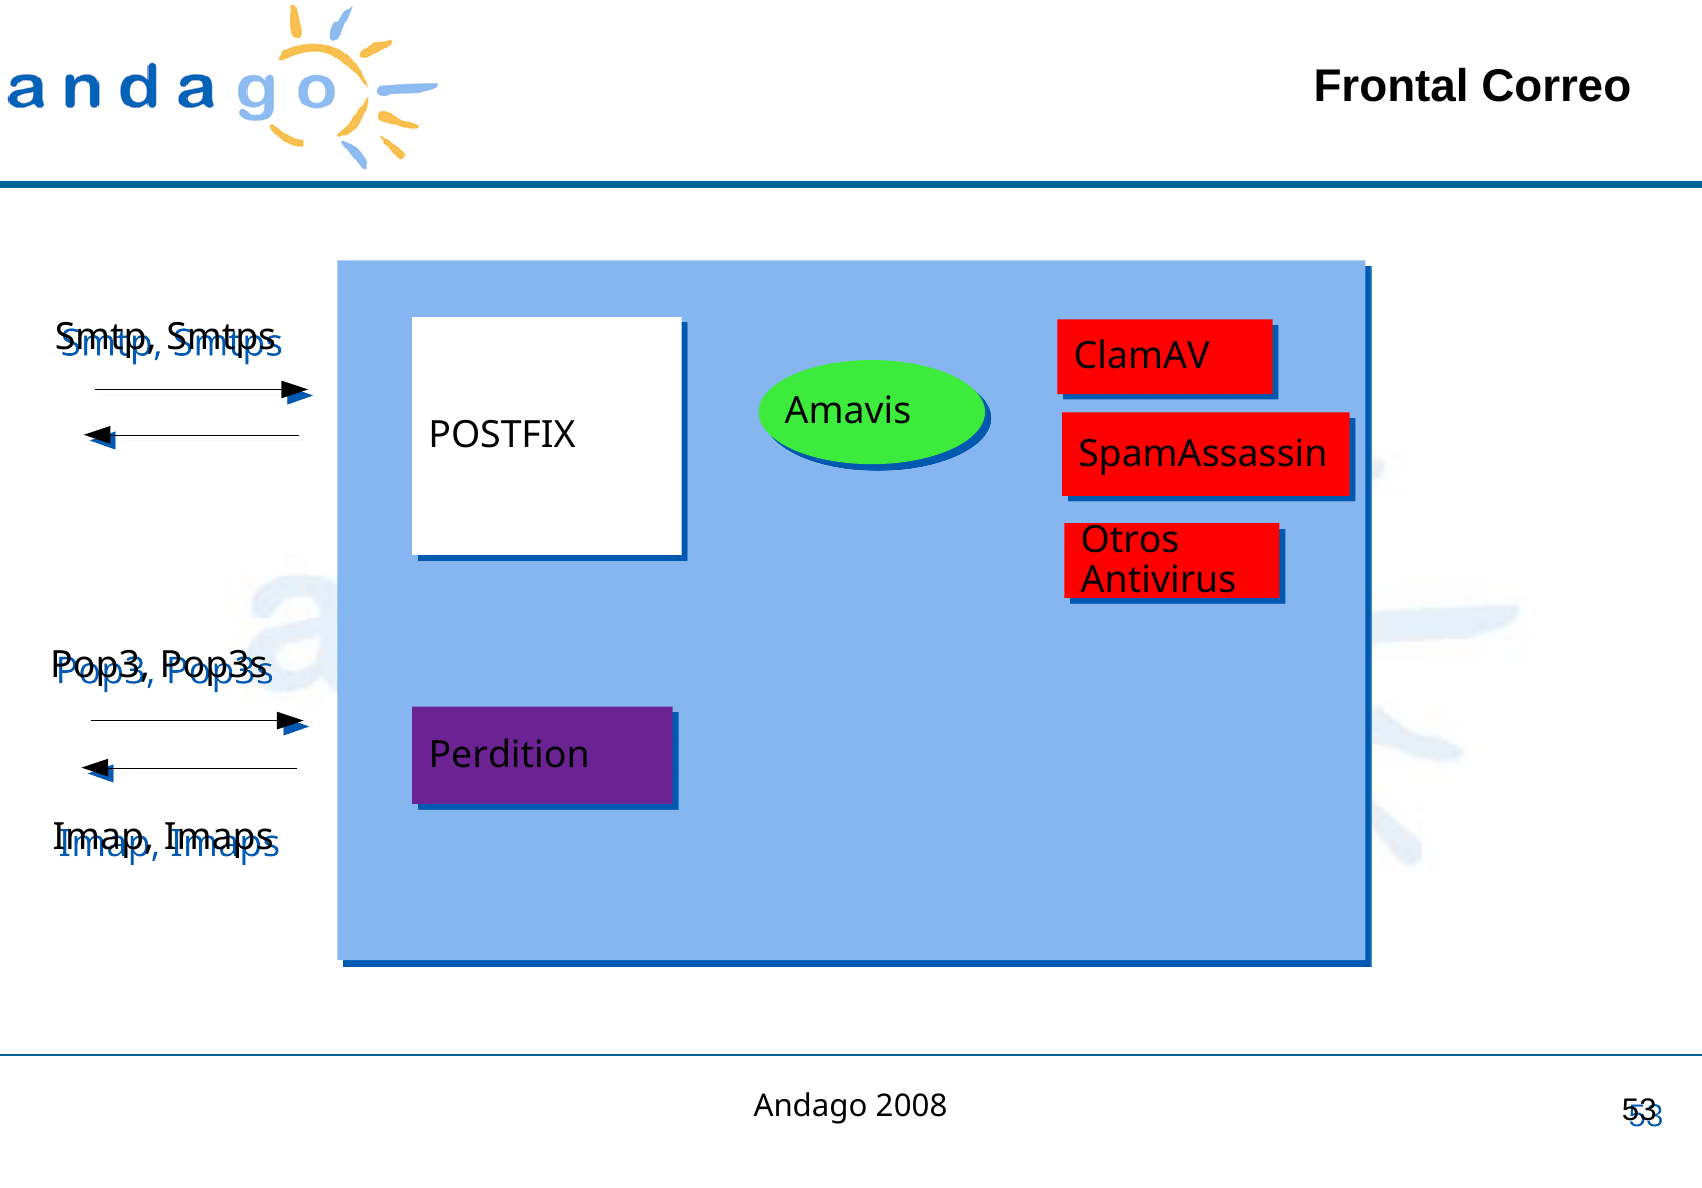

# Frontal Correo
Smtp, Smtps
POSTFIX
ClamAV
 Amavis
SpamAssassin
Otros
Antivirus
Pop3, Pop3s
Perdition
Imap, Imaps